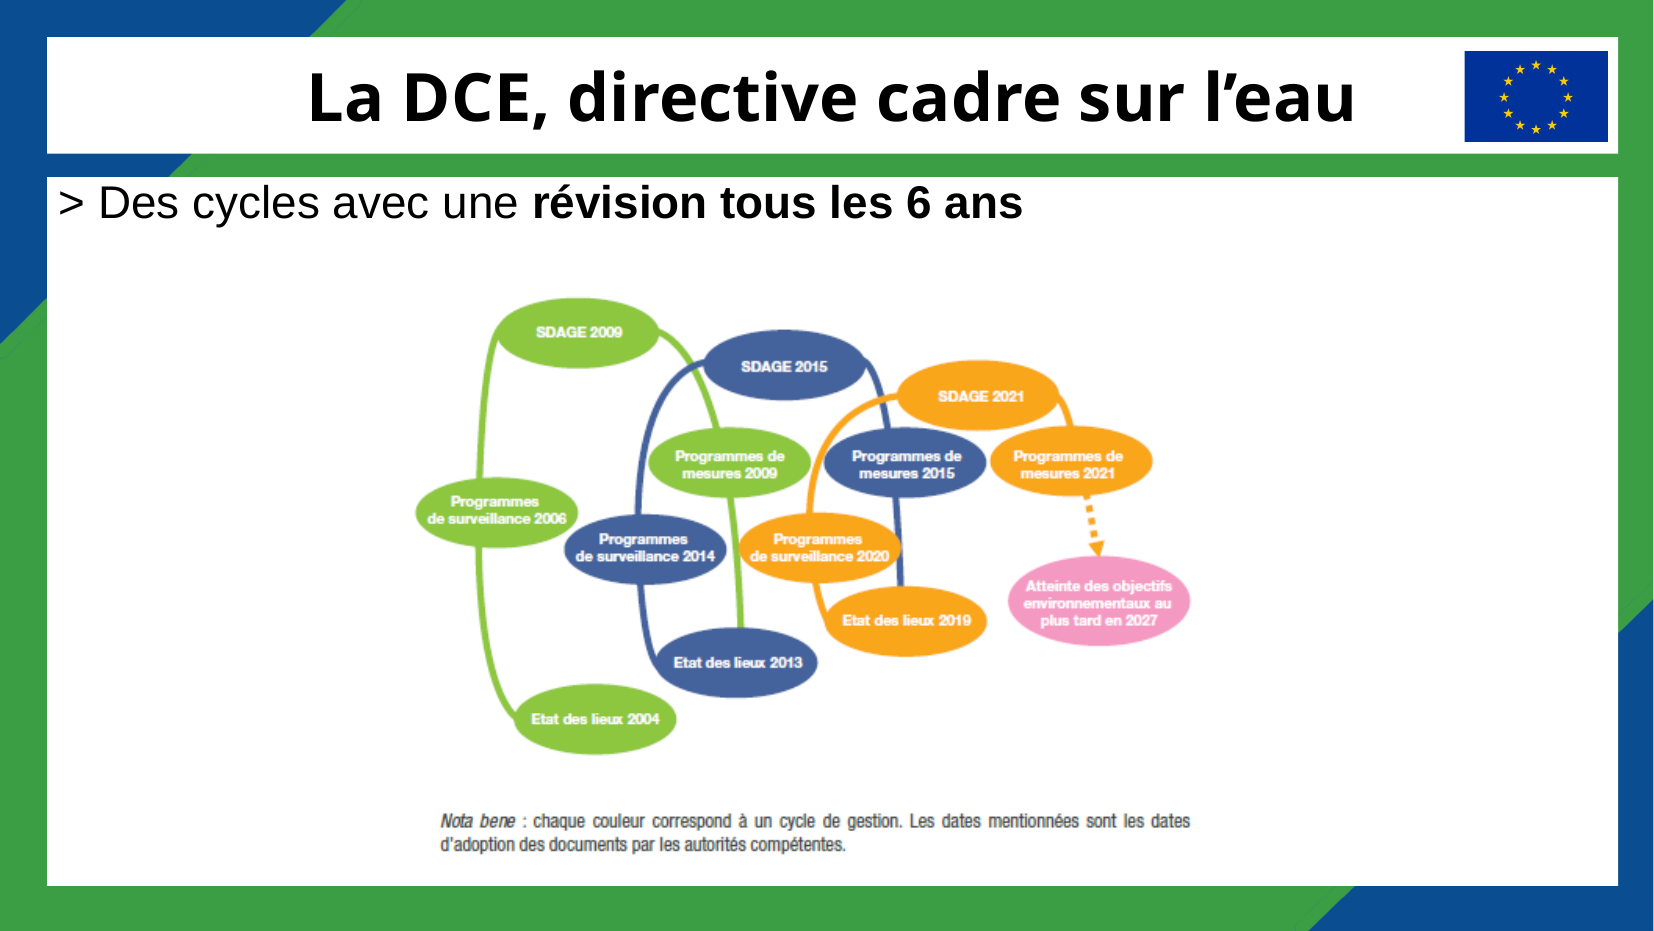

# La DCE, directive cadre sur l’eau
> Des cycles avec une révision tous les 6 ans